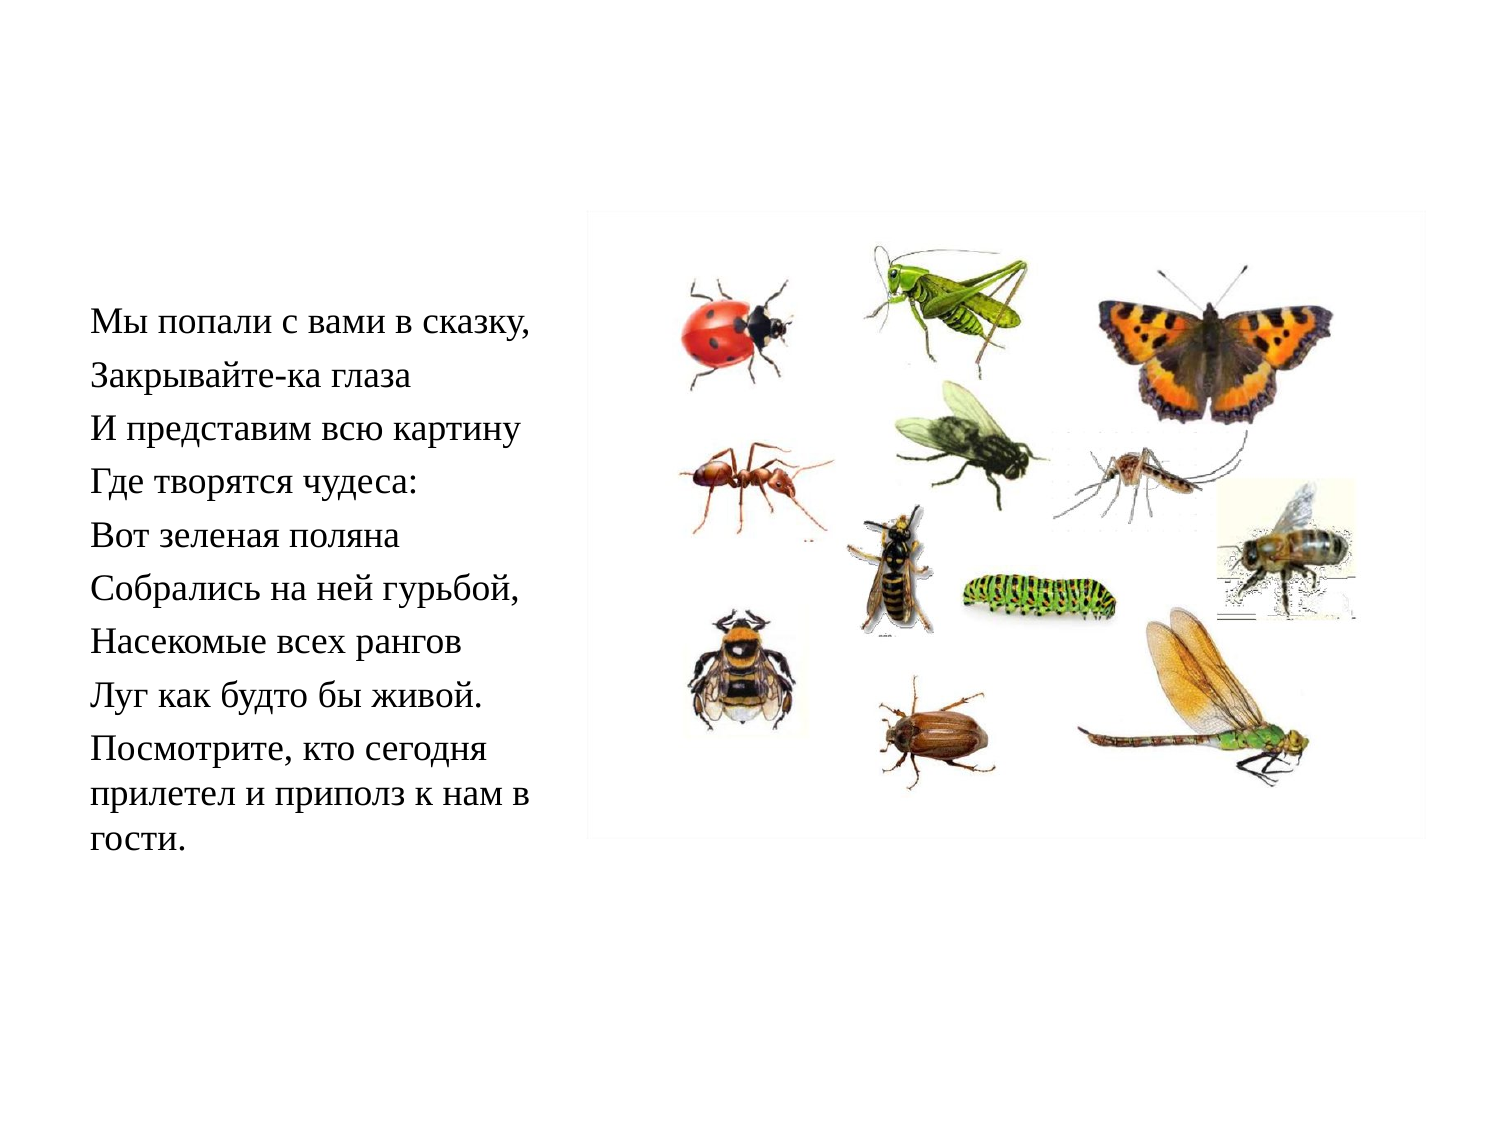

#
Мы попали с вами в сказку,
Закрывайте-ка глаза
И представим всю картину
Где творятся чудеса:
Вот зеленая поляна
Собрались на ней гурьбой,
Насекомые всех рангов
Луг как будто бы живой.
Посмотрите, кто сегодня прилетел и приполз к нам в гости.